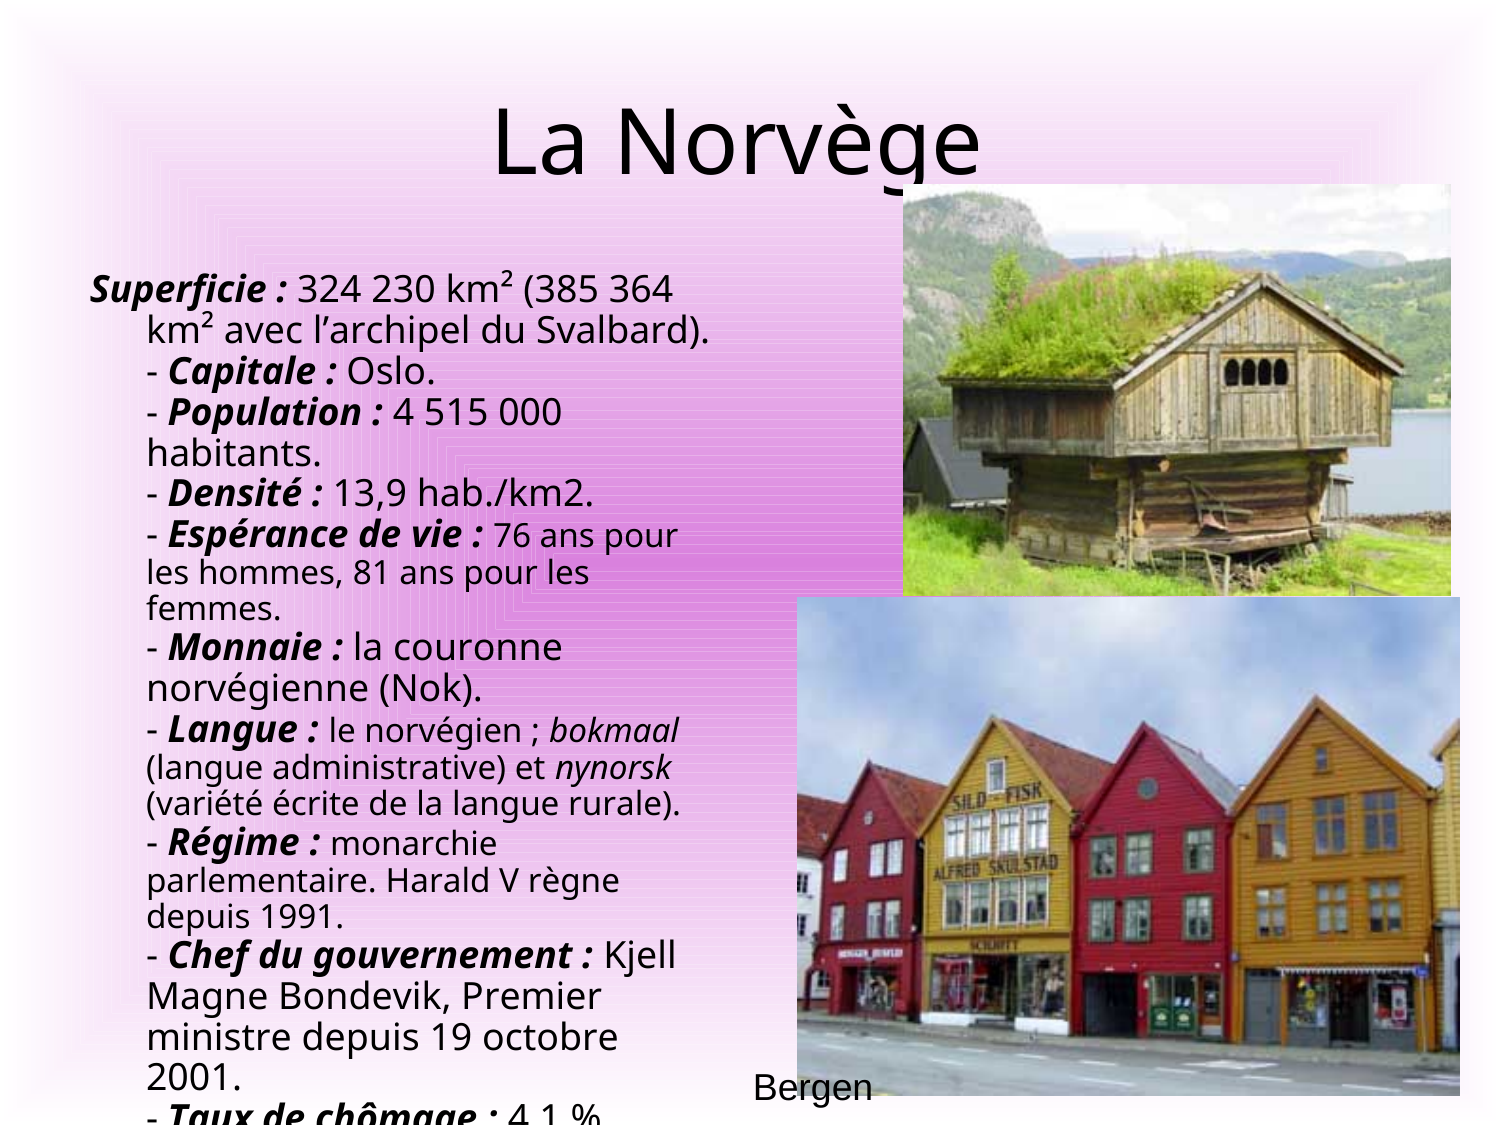

# La Norvège
Superficie : 324 230 km² (385 364 km² avec l’archipel du Svalbard).
- Capitale : Oslo.
- Population : 4 515 000 habitants.
- Densité : 13,9 hab./km2.
- Espérance de vie : 76 ans pour les hommes, 81 ans pour les femmes.
- Monnaie : la couronne norvégienne (Nok).
- Langue : le norvégien ; bokmaal (langue administrative) et nynorsk (variété écrite de la langue rurale).
- Régime : monarchie parlementaire. Harald V règne depuis 1991.
- Chef du gouvernement : Kjell Magne Bondevik, Premier ministre depuis 19 octobre 2001.
- Taux de chômage : 4,1 %.
- Religion : luthérienne à 88 %.
Bergen